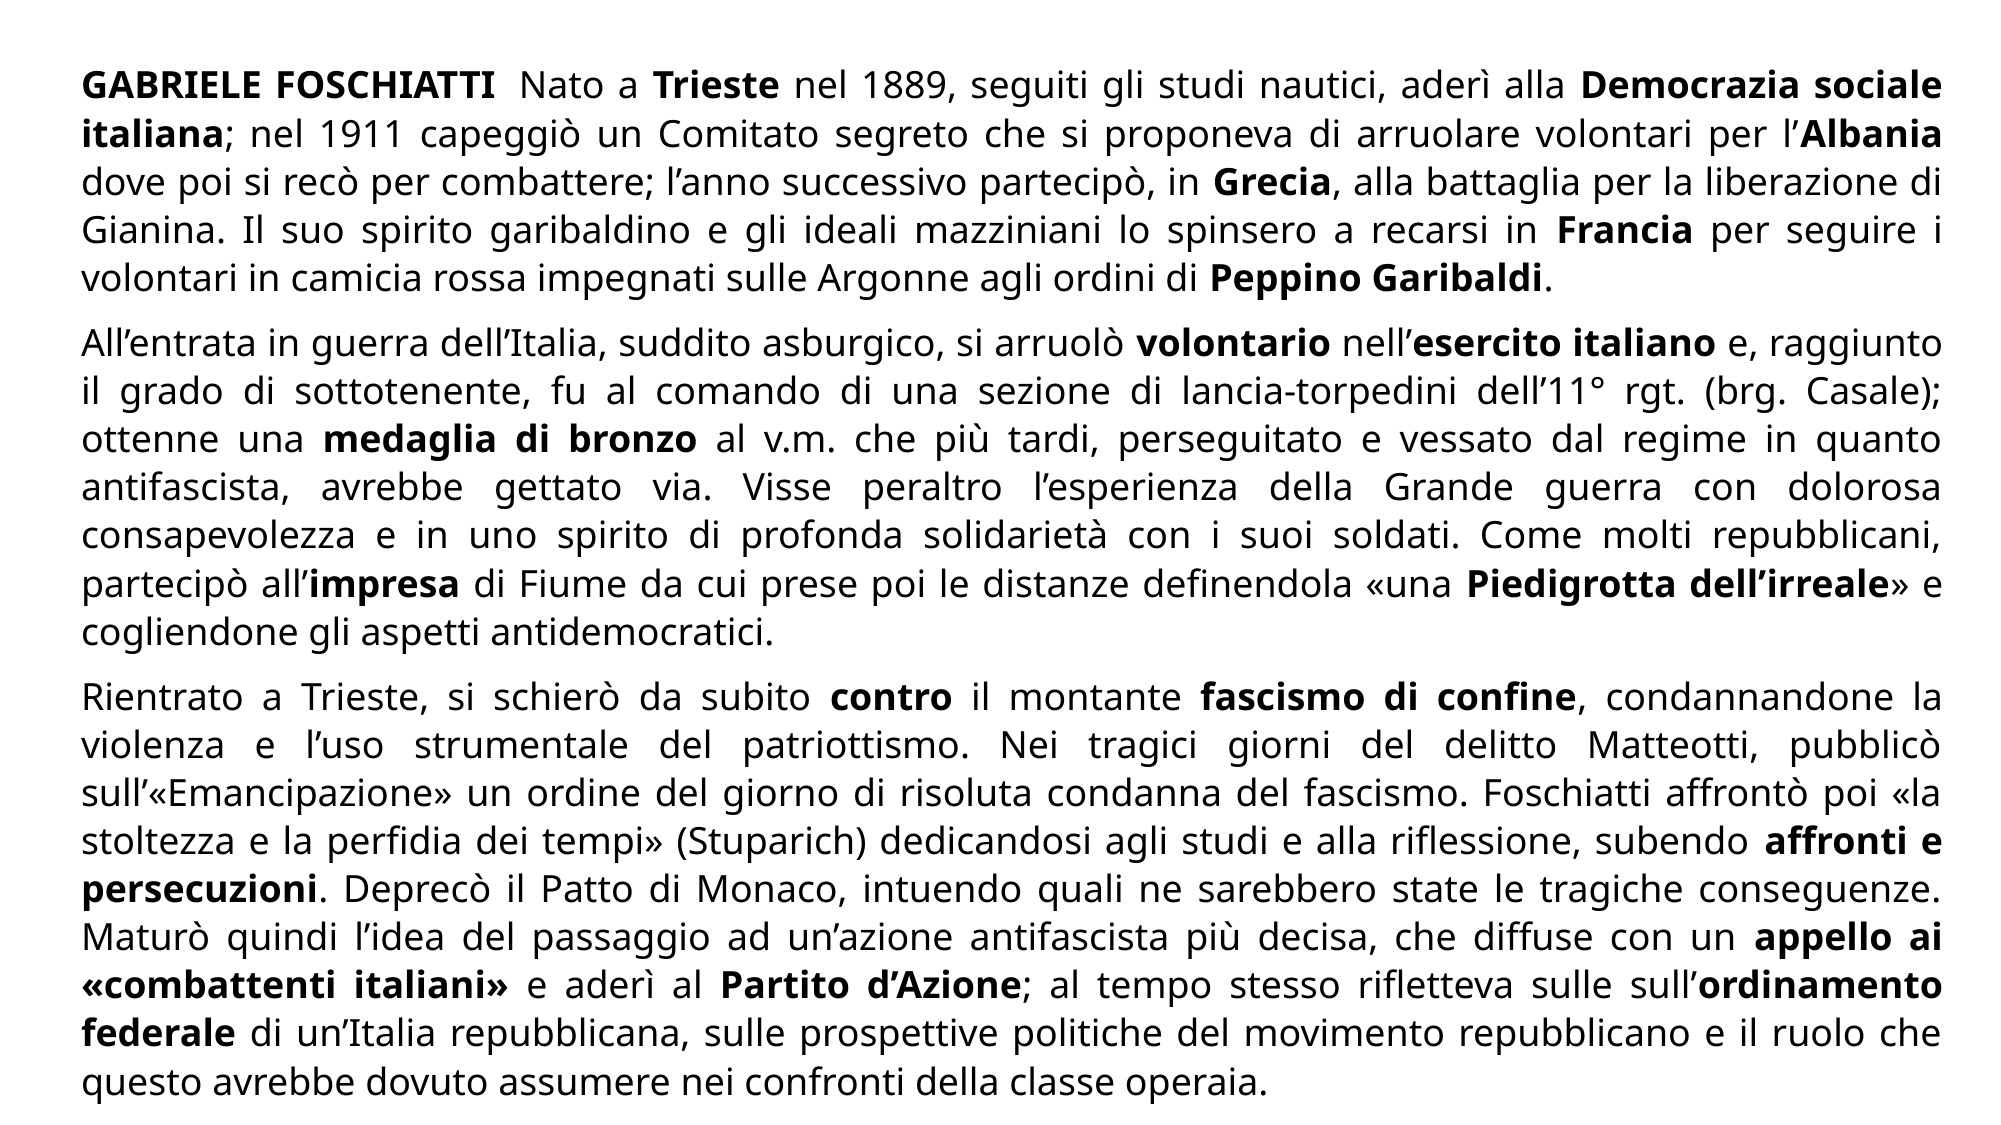

GABRIELE FOSCHIATTI  Nato a Trieste nel 1889, seguiti gli studi nautici, aderì alla Democrazia sociale italiana; nel 1911 capeggiò un Comitato segreto che si proponeva di arruolare volontari per l’Albania dove poi si recò per combattere; l’anno successivo partecipò, in Grecia, alla battaglia per la liberazione di Gianina. Il suo spirito garibaldino e gli ideali mazziniani lo spinsero a recarsi in Francia per seguire i volontari in camicia rossa impegnati sulle Argonne agli ordini di Peppino Garibaldi.
All’entrata in guerra dell’Italia, suddito asburgico, si arruolò volontario nell’esercito italiano e, raggiunto il grado di sottotenente, fu al comando di una sezione di lancia-torpedini dell’11° rgt. (brg. Casale); ottenne una medaglia di bronzo al v.m. che più tardi, perseguitato e vessato dal regime in quanto antifascista, avrebbe gettato via. Visse peraltro l’esperienza della Grande guerra con dolorosa consapevolezza e in uno spirito di profonda solidarietà con i suoi soldati. Come molti repubblicani, partecipò all’impresa di Fiume da cui prese poi le distanze definendola «una Piedigrotta dell’irreale» e cogliendone gli aspetti antidemocratici.
Rientrato a Trieste, si schierò da subito contro il montante fascismo di confine, condannandone la violenza e l’uso strumentale del patriottismo. Nei tragici giorni del delitto Matteotti, pubblicò sull’«Emancipazione» un ordine del giorno di risoluta condanna del fascismo. Foschiatti affrontò poi «la stoltezza e la perfidia dei tempi» (Stuparich) dedicandosi agli studi e alla riflessione, subendo affronti e persecuzioni. Deprecò il Patto di Monaco, intuendo quali ne sarebbero state le tragiche conseguenze. Maturò quindi l’idea del passaggio ad un’azione antifascista più decisa, che diffuse con un appello ai «combattenti italiani» e aderì al Partito d’Azione; al tempo stesso rifletteva sulle sull’ordinamento federale di un’Italia repubblicana, sulle prospettive politiche del movimento repubblicano e il ruolo che questo avrebbe dovuto assumere nei confronti della classe operaia.